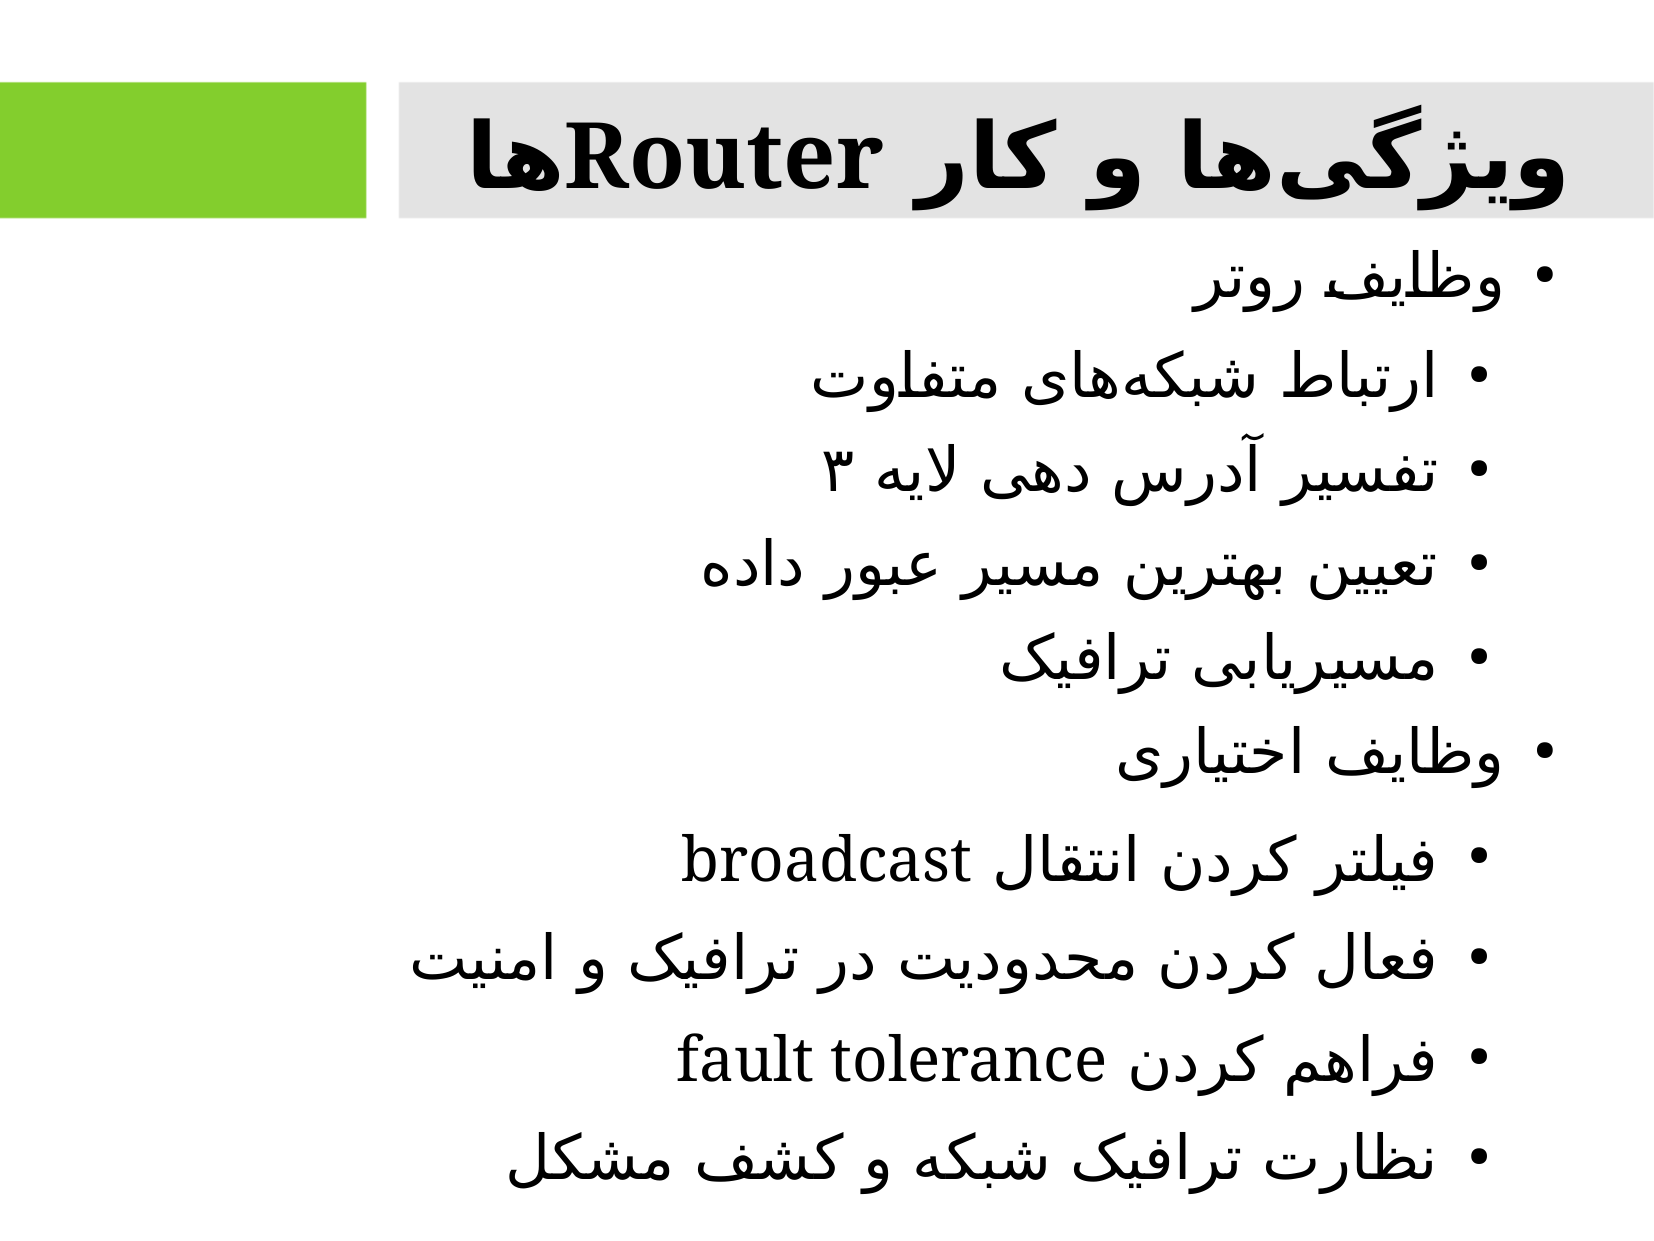

# ویژگی‌ها و کار Routerها
وظایف روتر
ارتباط شبکه‌های متفاوت
تفسیر آدرس دهی لایه ۳
تعیین بهترین مسیر عبور داده
مسیریابی ترافیک
وظایف اختیاری
فیلتر کردن انتقال broadcast
فعال کردن محدودیت در ترافیک و امنیت
فراهم کردن fault tolerance
نظارت ترافیک شبکه و کشف مشکل